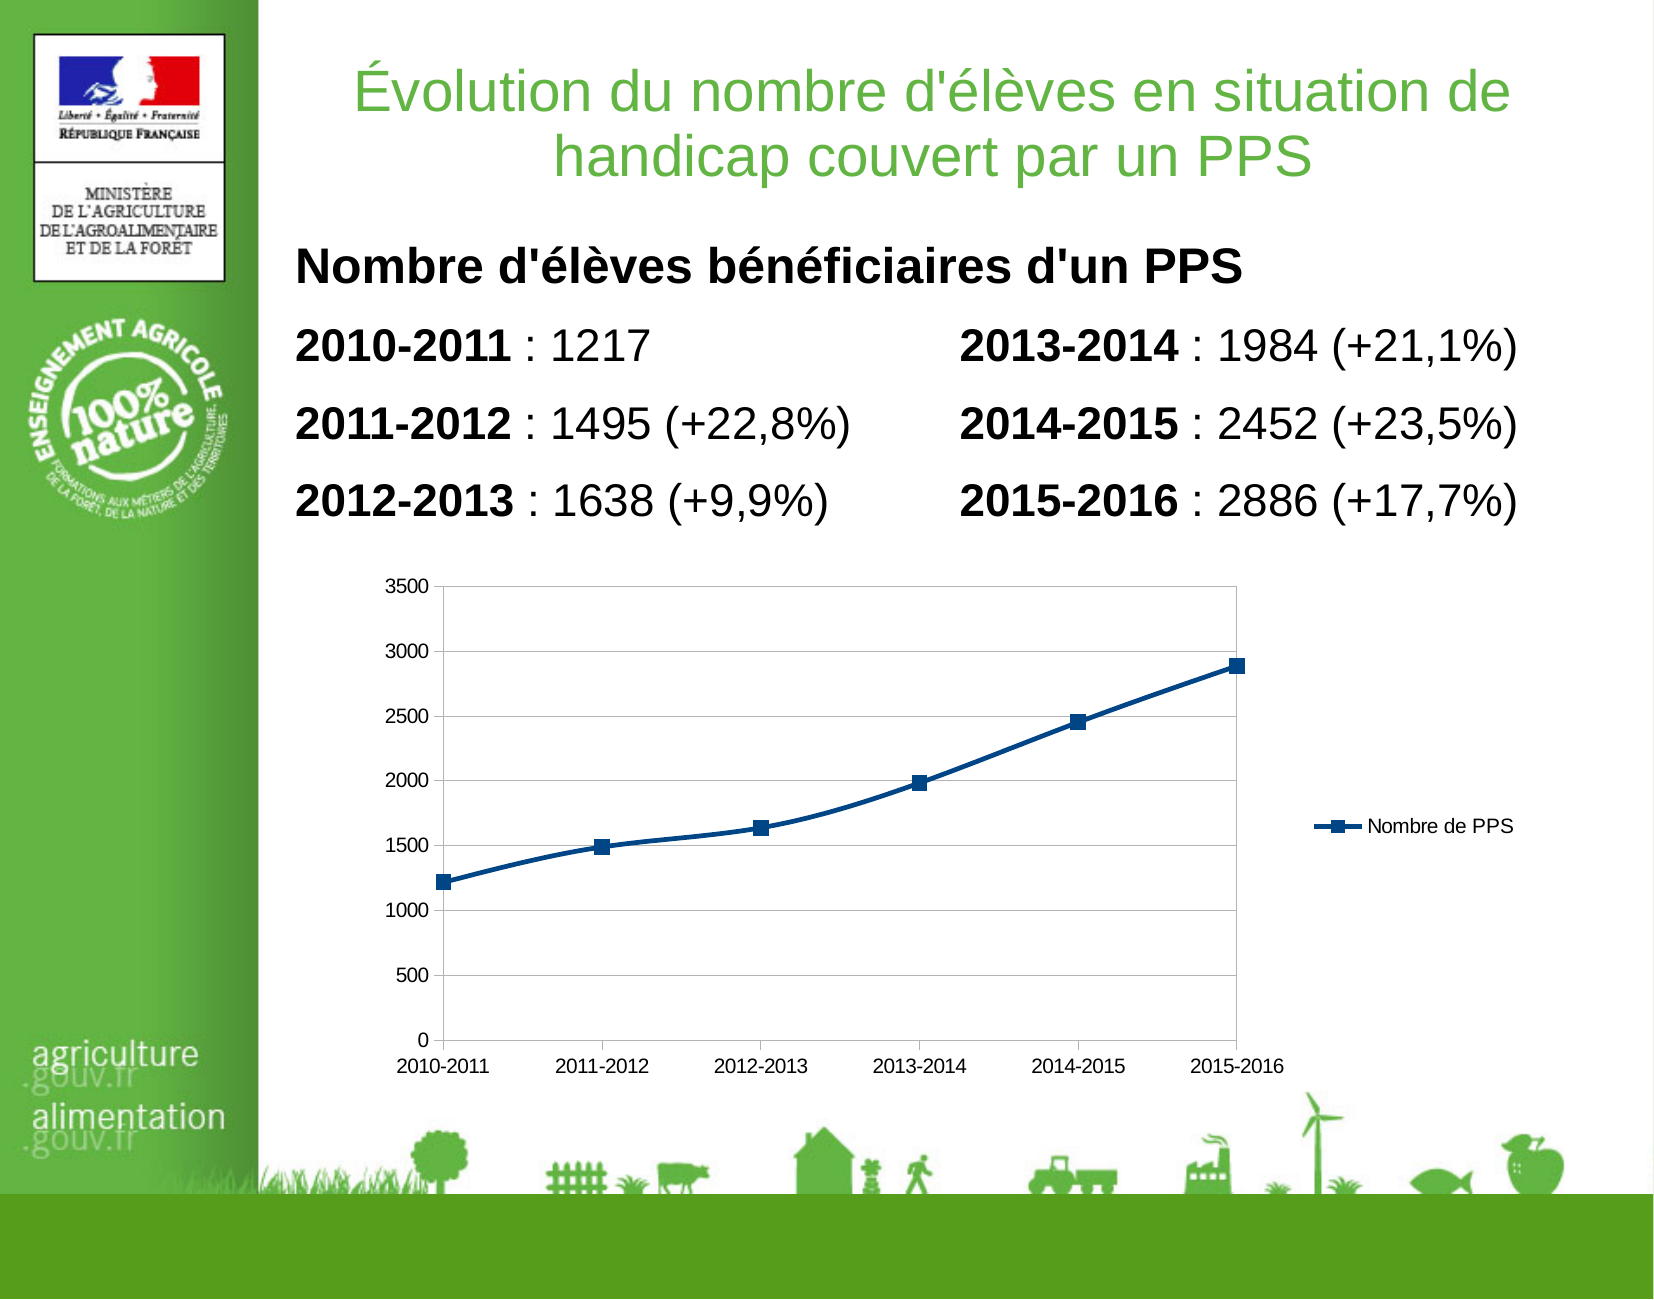

# Évolution du nombre d'élèves en situation de handicap couvert par un PPS
Nombre d'élèves bénéficiaires d'un PPS
2010-2011 : 1217 				2013-2014 : 1984 (+21,1%)
2011-2012 : 1495 (+22,8%)		2014-2015 : 2452 (+23,5%)
2012-2013 : 1638 (+9,9%)		2015-2016 : 2886 (+17,7%)
### Chart
| Category | Nombre de PPS |
|---|---|
| 2010-2011 | 1217.0 |
| 2011-2012 | 1490.0 |
| 2012-2013 | 1638.0 |
| 2013-2014 | 1984.0 |
| 2014-2015 | 2452.0 |
| 2015-2016 | 2886.0 |